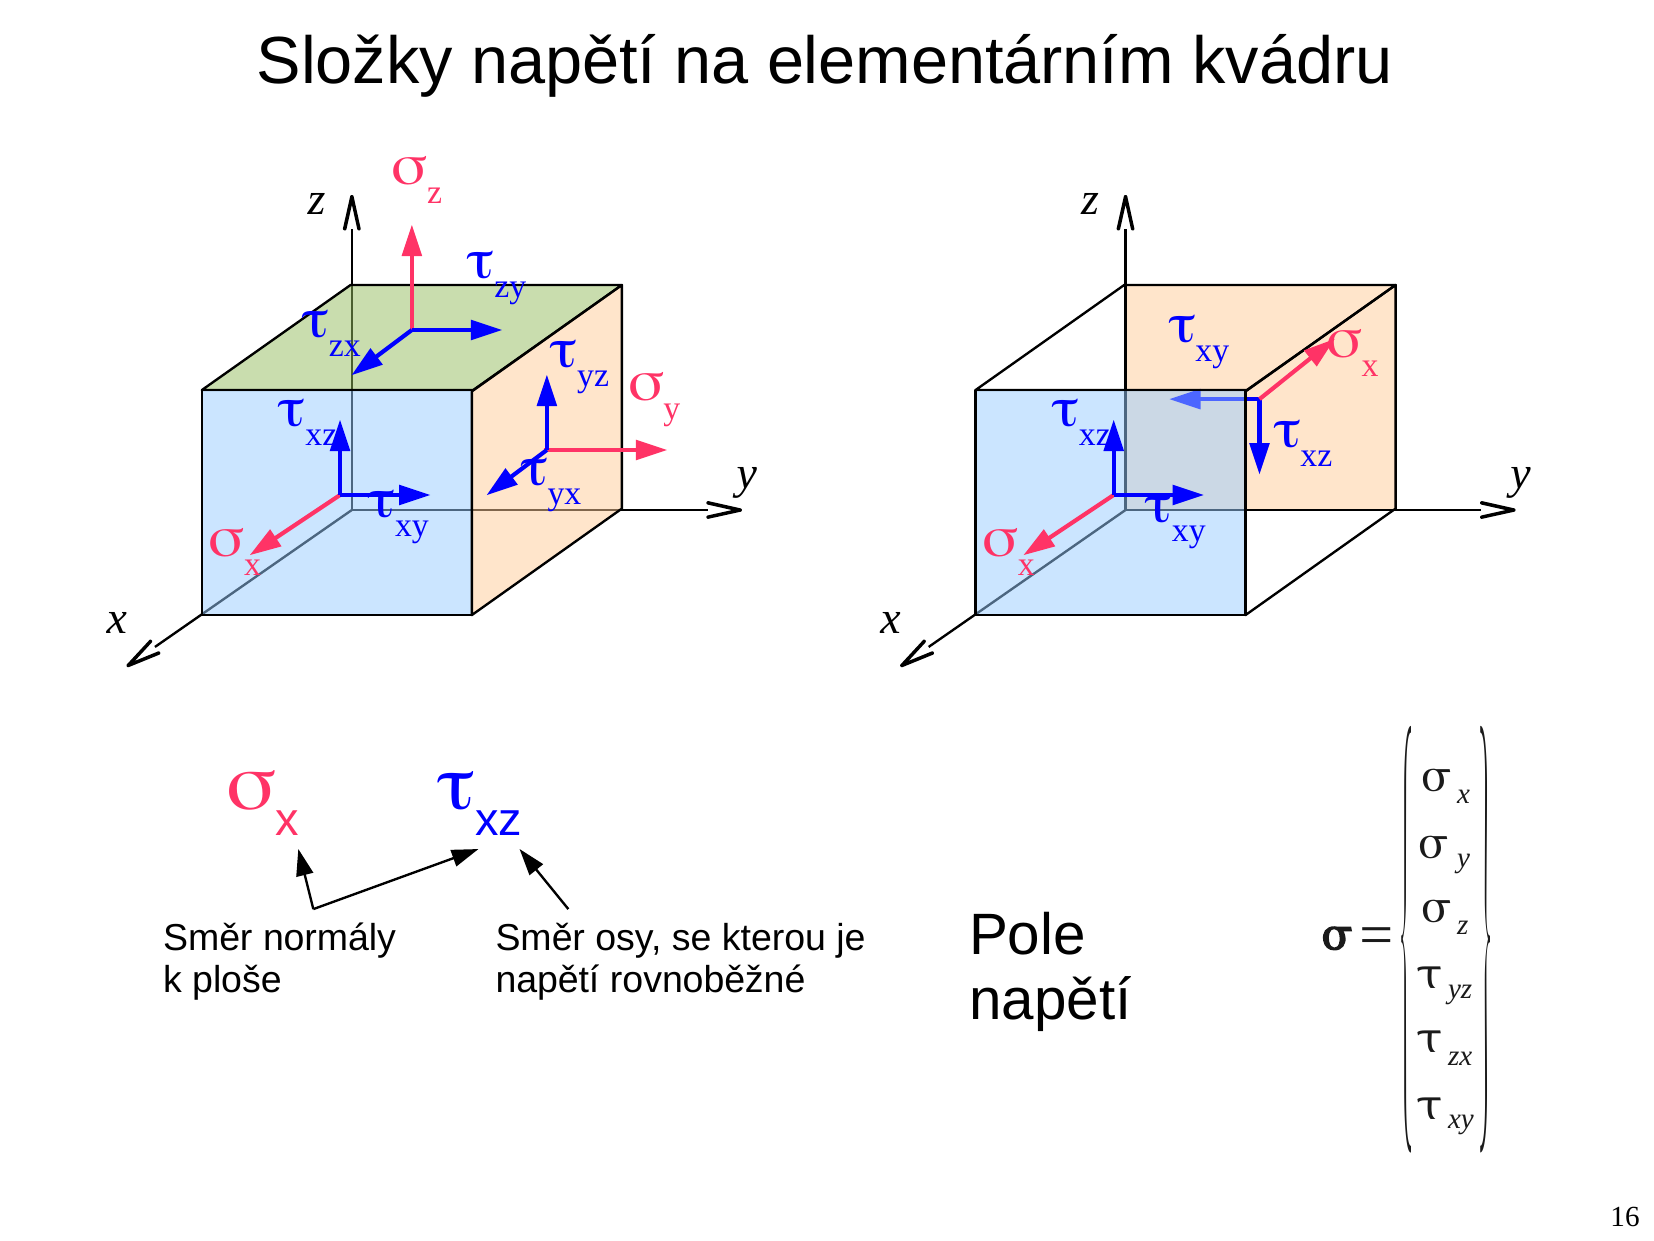

# Složky napětí na elementárním kvádru
sz
z
z
tzy
tzx
txy
sx
tyz
sy
txz
txz
txz
y
y
tyx
txy
txy
sx
sx
x
x
sx 	 txz
Pole napětí
Směr normály k ploše
Směr osy, se kterou je napětí rovnoběžné
16